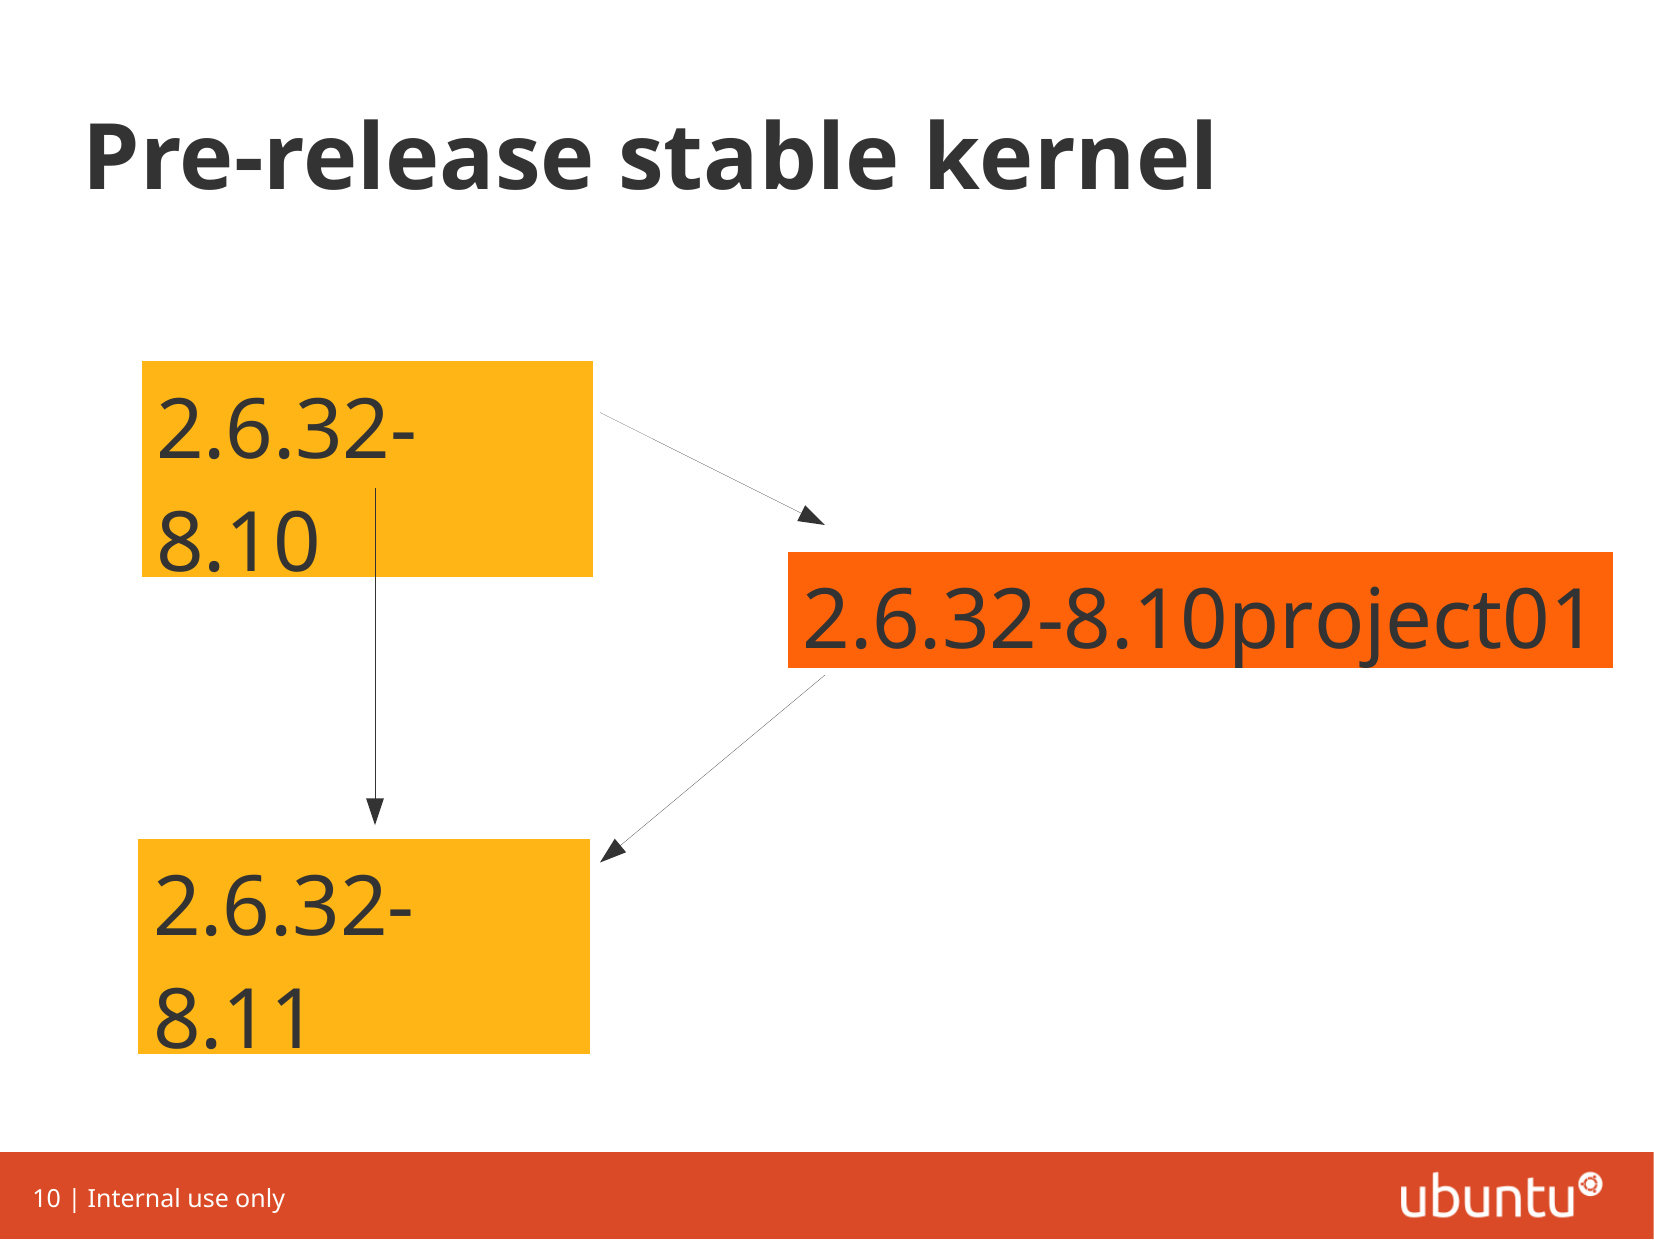

# Pre-release stable kernel
| 2.6.32-8.10 |
| --- |
| 2.6.32-8.10project01 |
| --- |
| 2.6.32-8.11 |
| --- |